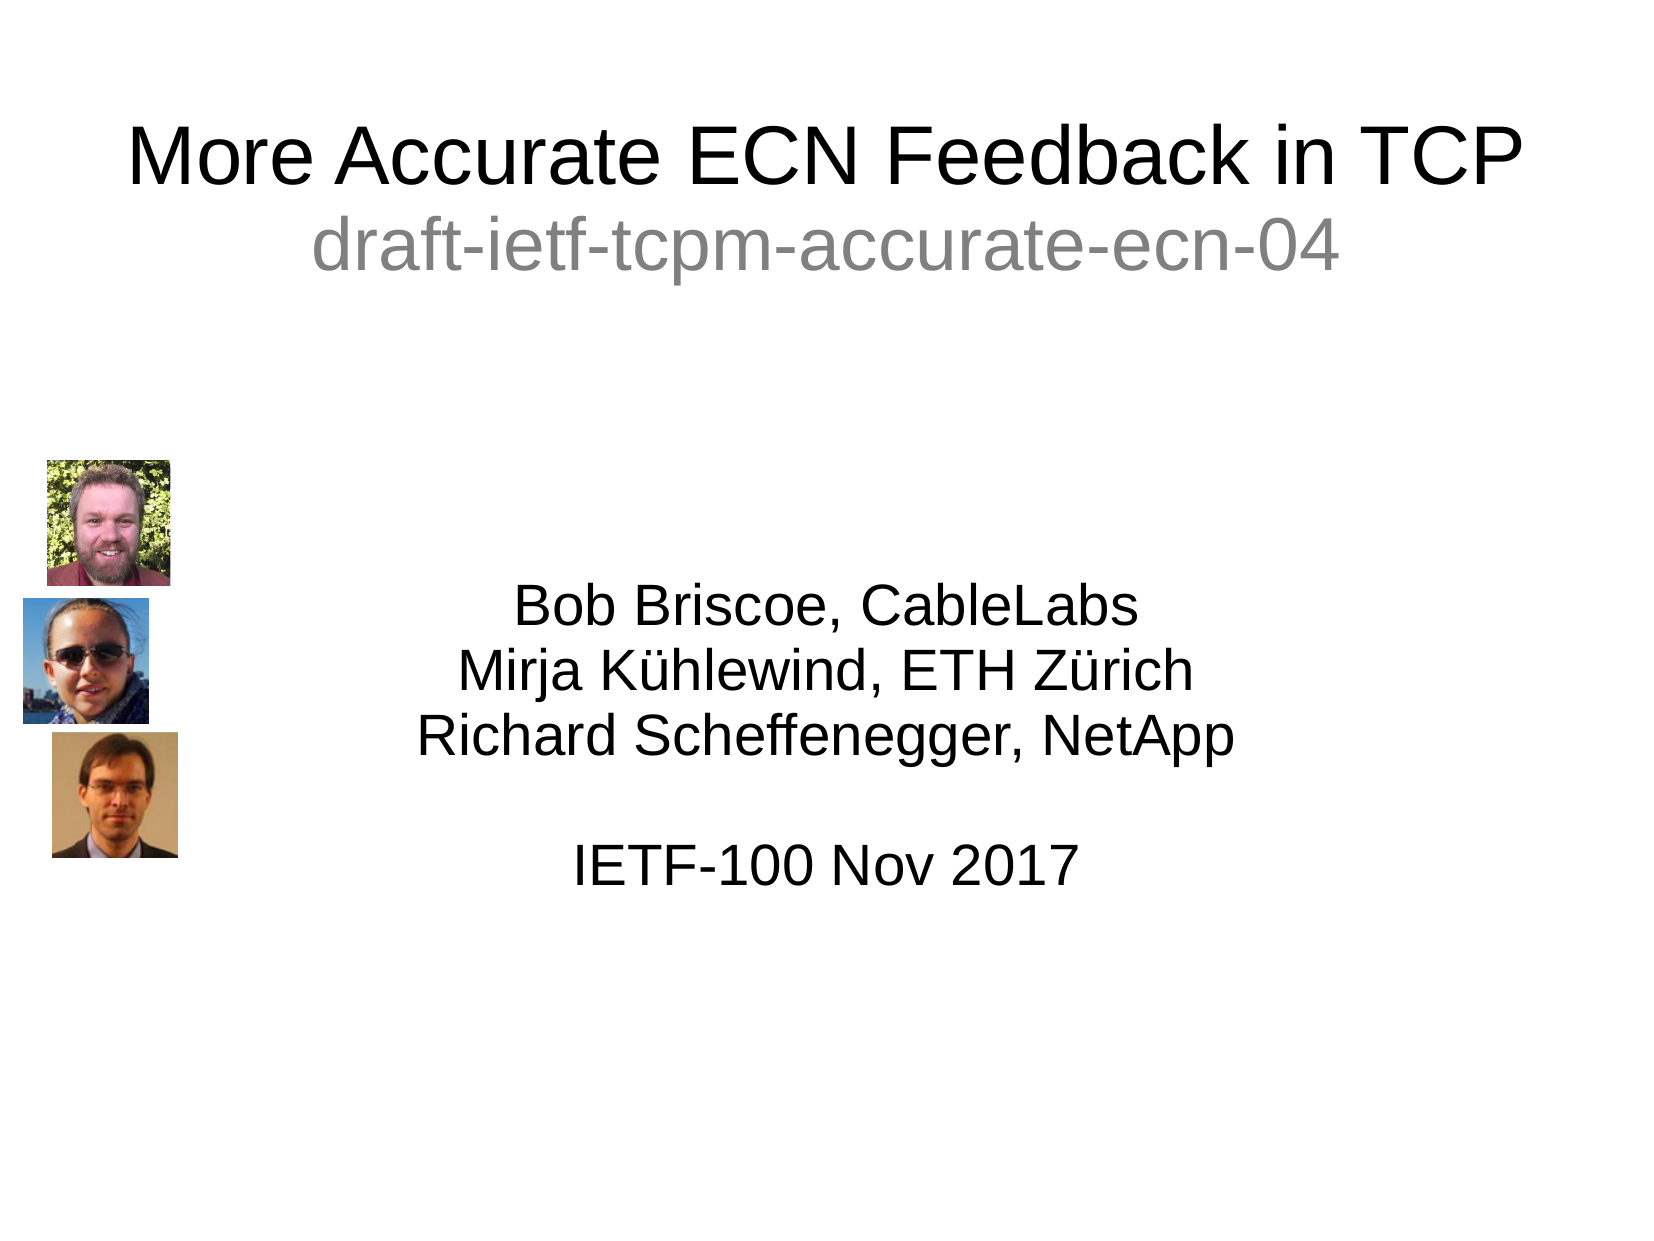

# More Accurate ECN Feedback in TCP draft-ietf-tcpm-accurate-ecn-04
Bob Briscoe, CableLabs
Mirja Kühlewind, ETH Zürich
Richard Scheffenegger, NetApp
IETF-100 Nov 2017